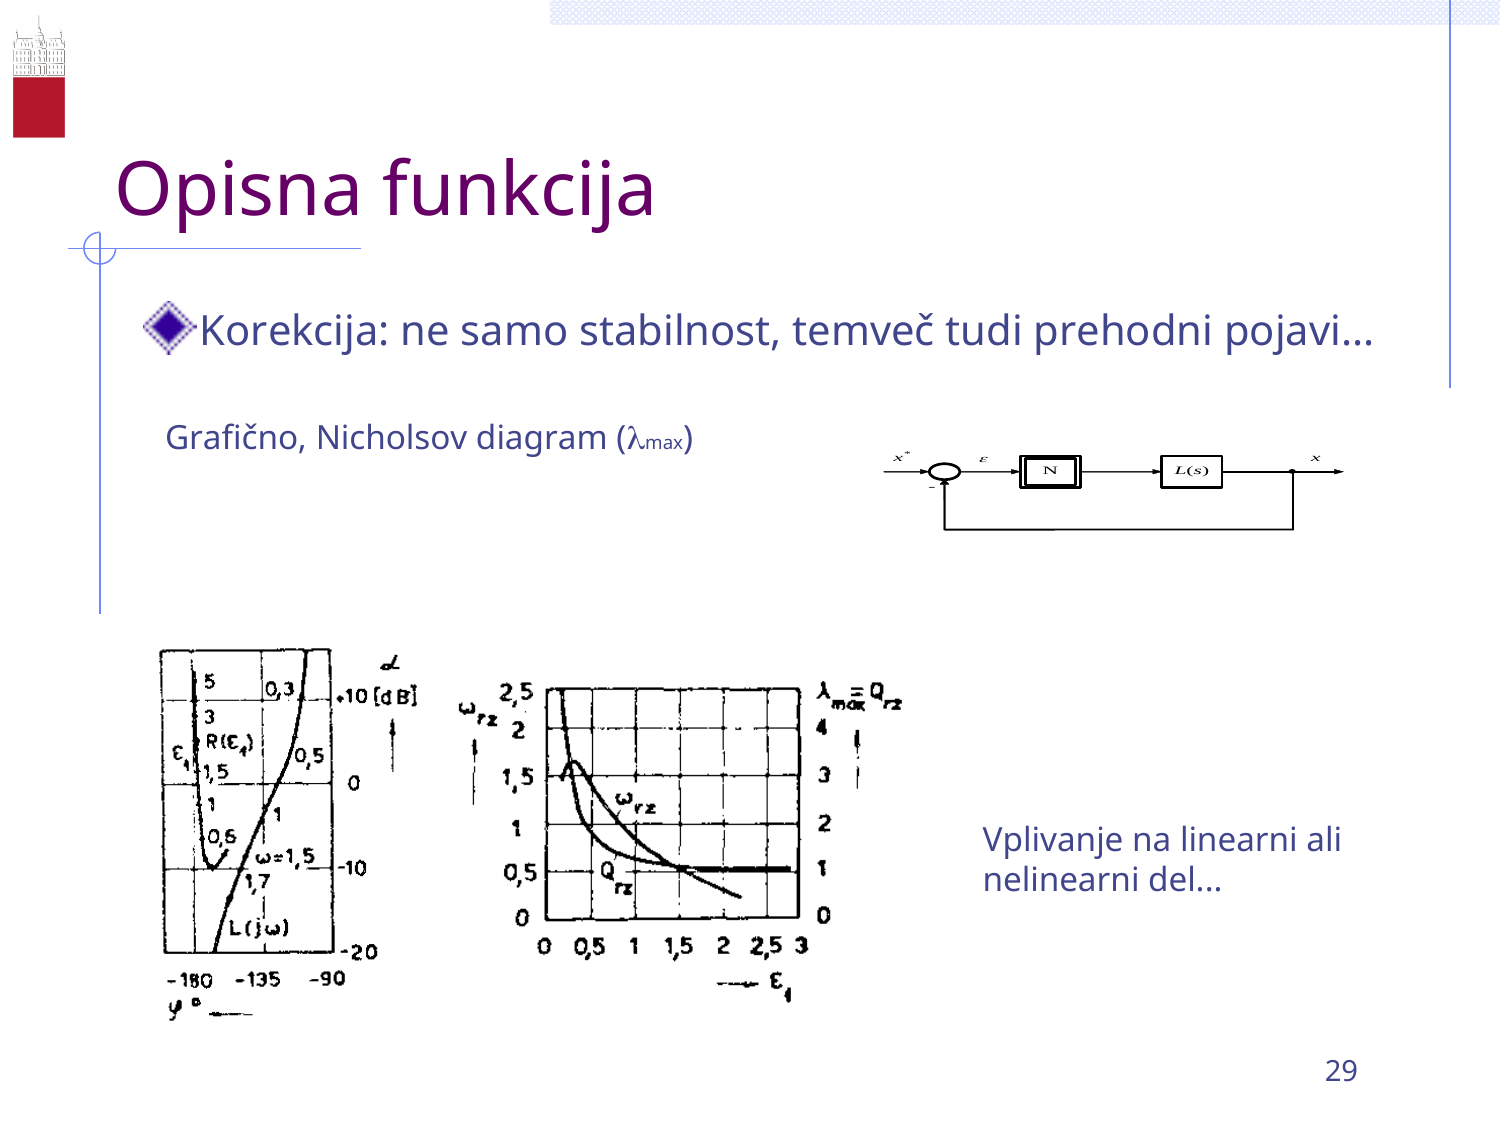

Opisna funkcija
# Korekcija: ne samo stabilnost, temveč tudi prehodni pojavi...
Grafično, Nicholsov diagram (max)
Vplivanje na linearni ali nelinearni del...